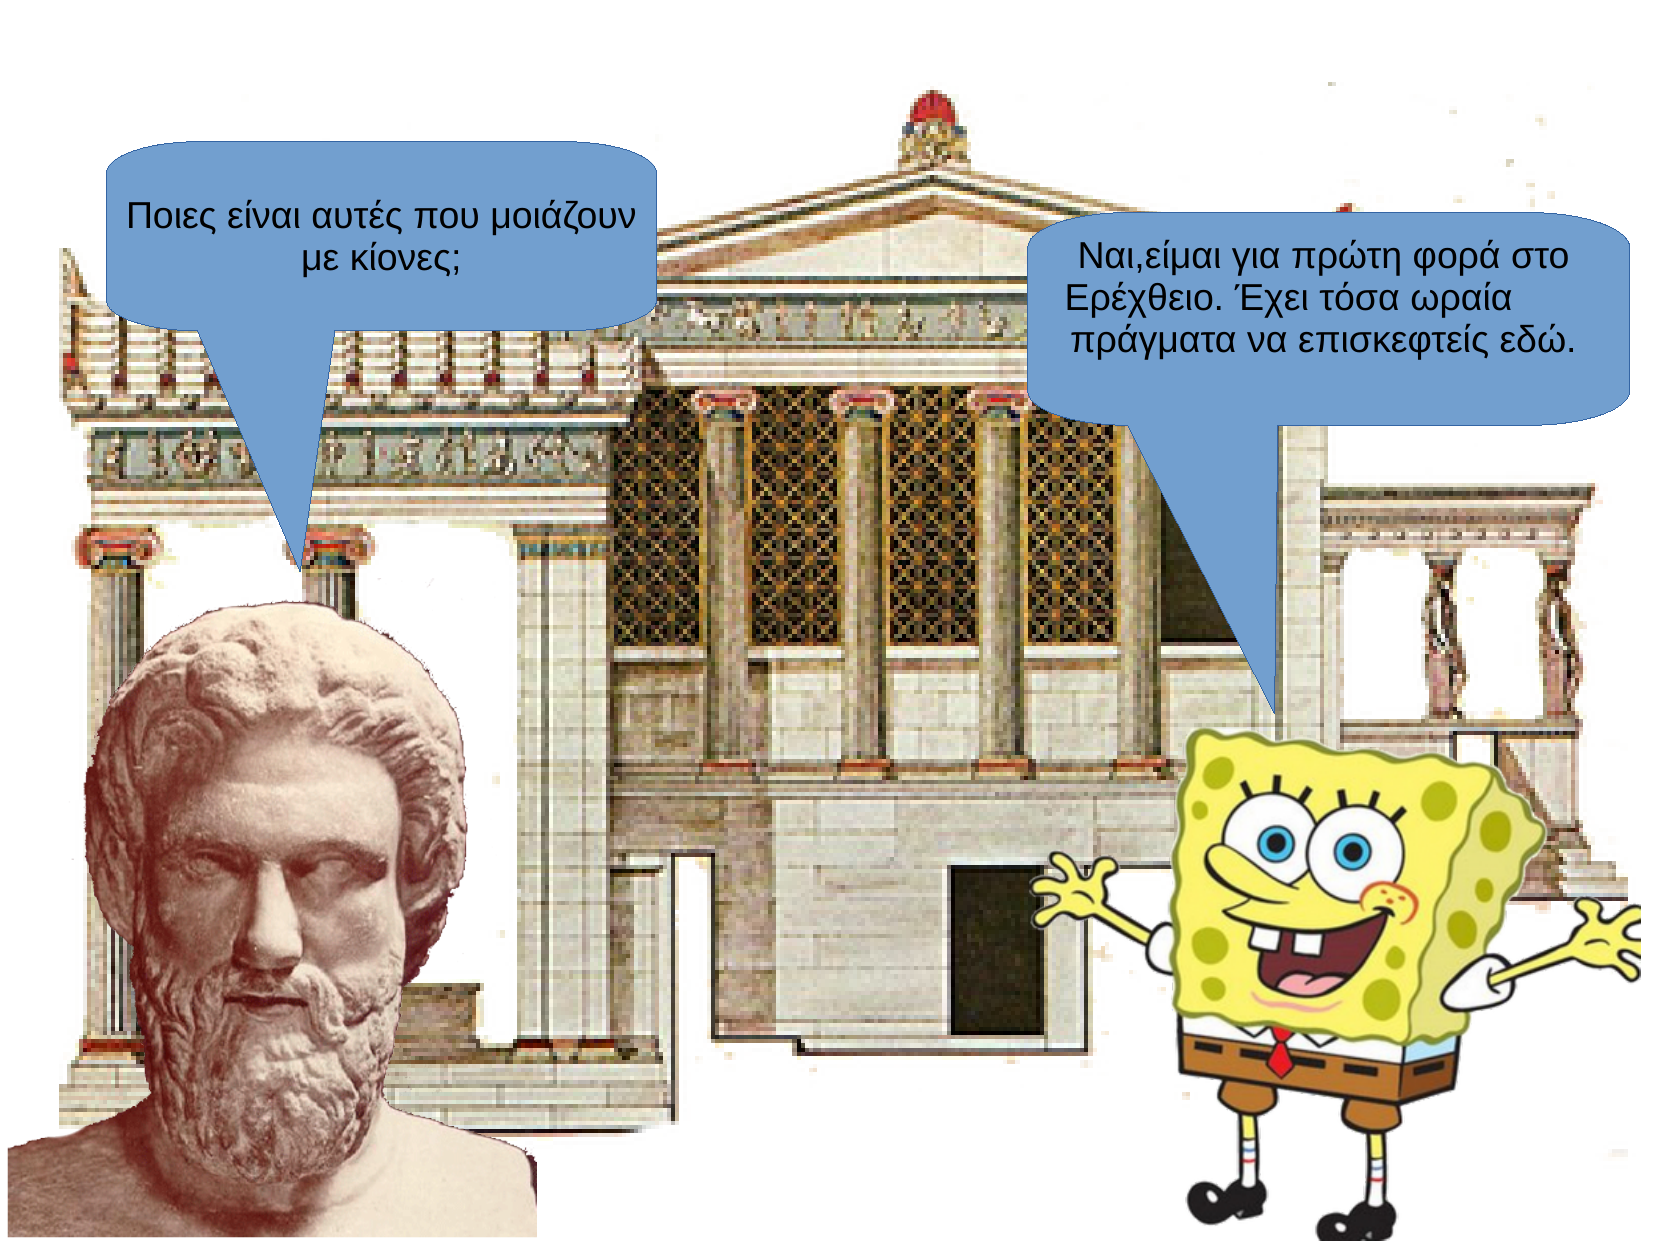

Ποιες είναι αυτές που μοιάζουν
με κίονες;
Ναι,είμαι για πρώτη φορά στο
Ερέχθειο. Έχει τόσα ωραία
πράγματα να επισκεφτείς εδώ.